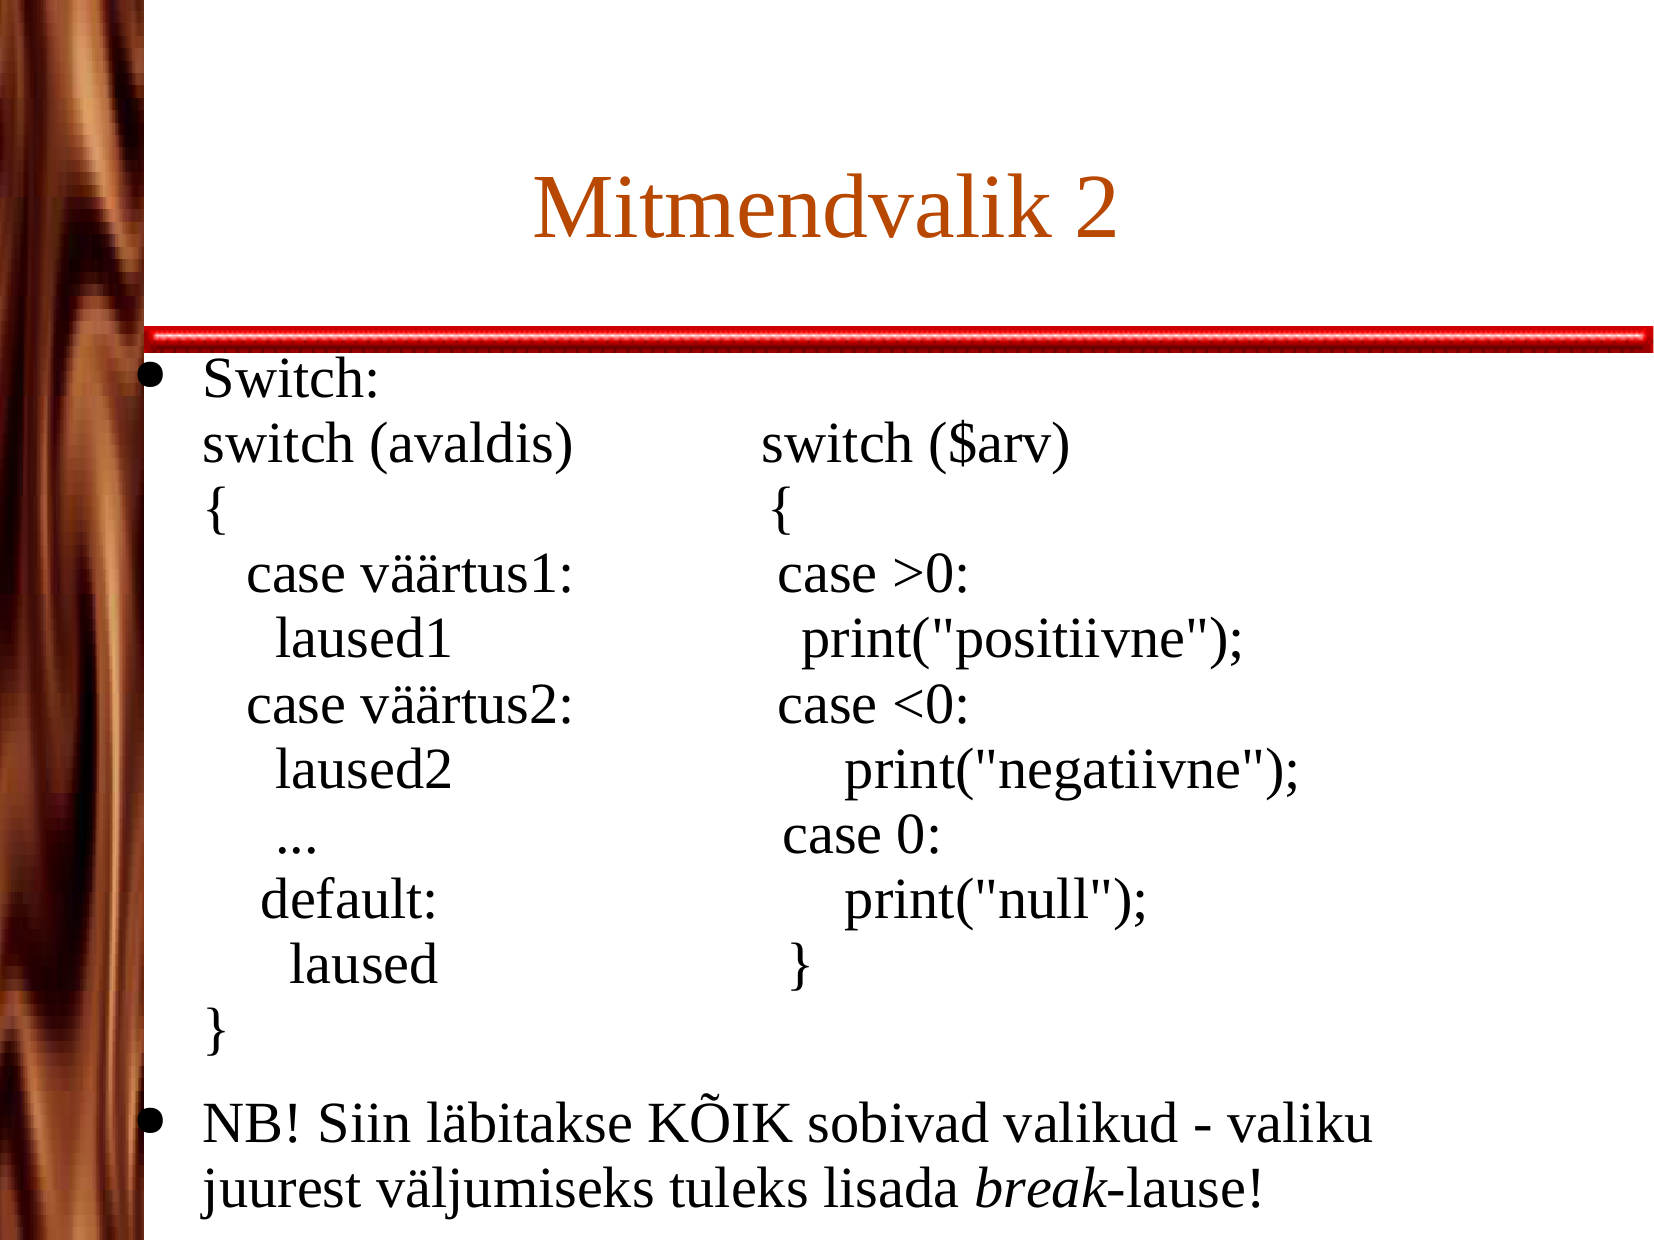

Mitmendvalik 2
# Switch: switch (avaldis) switch ($arv) { { case väärtus1: case >0: laused1 print("positiivne"); case väärtus2: case <0: laused2 print("negatiivne"); ... case 0: default: print("null"); laused } }
NB! Siin läbitakse KÕIK sobivad valikud - valiku juurest väljumiseks tuleks lisada break-lause!